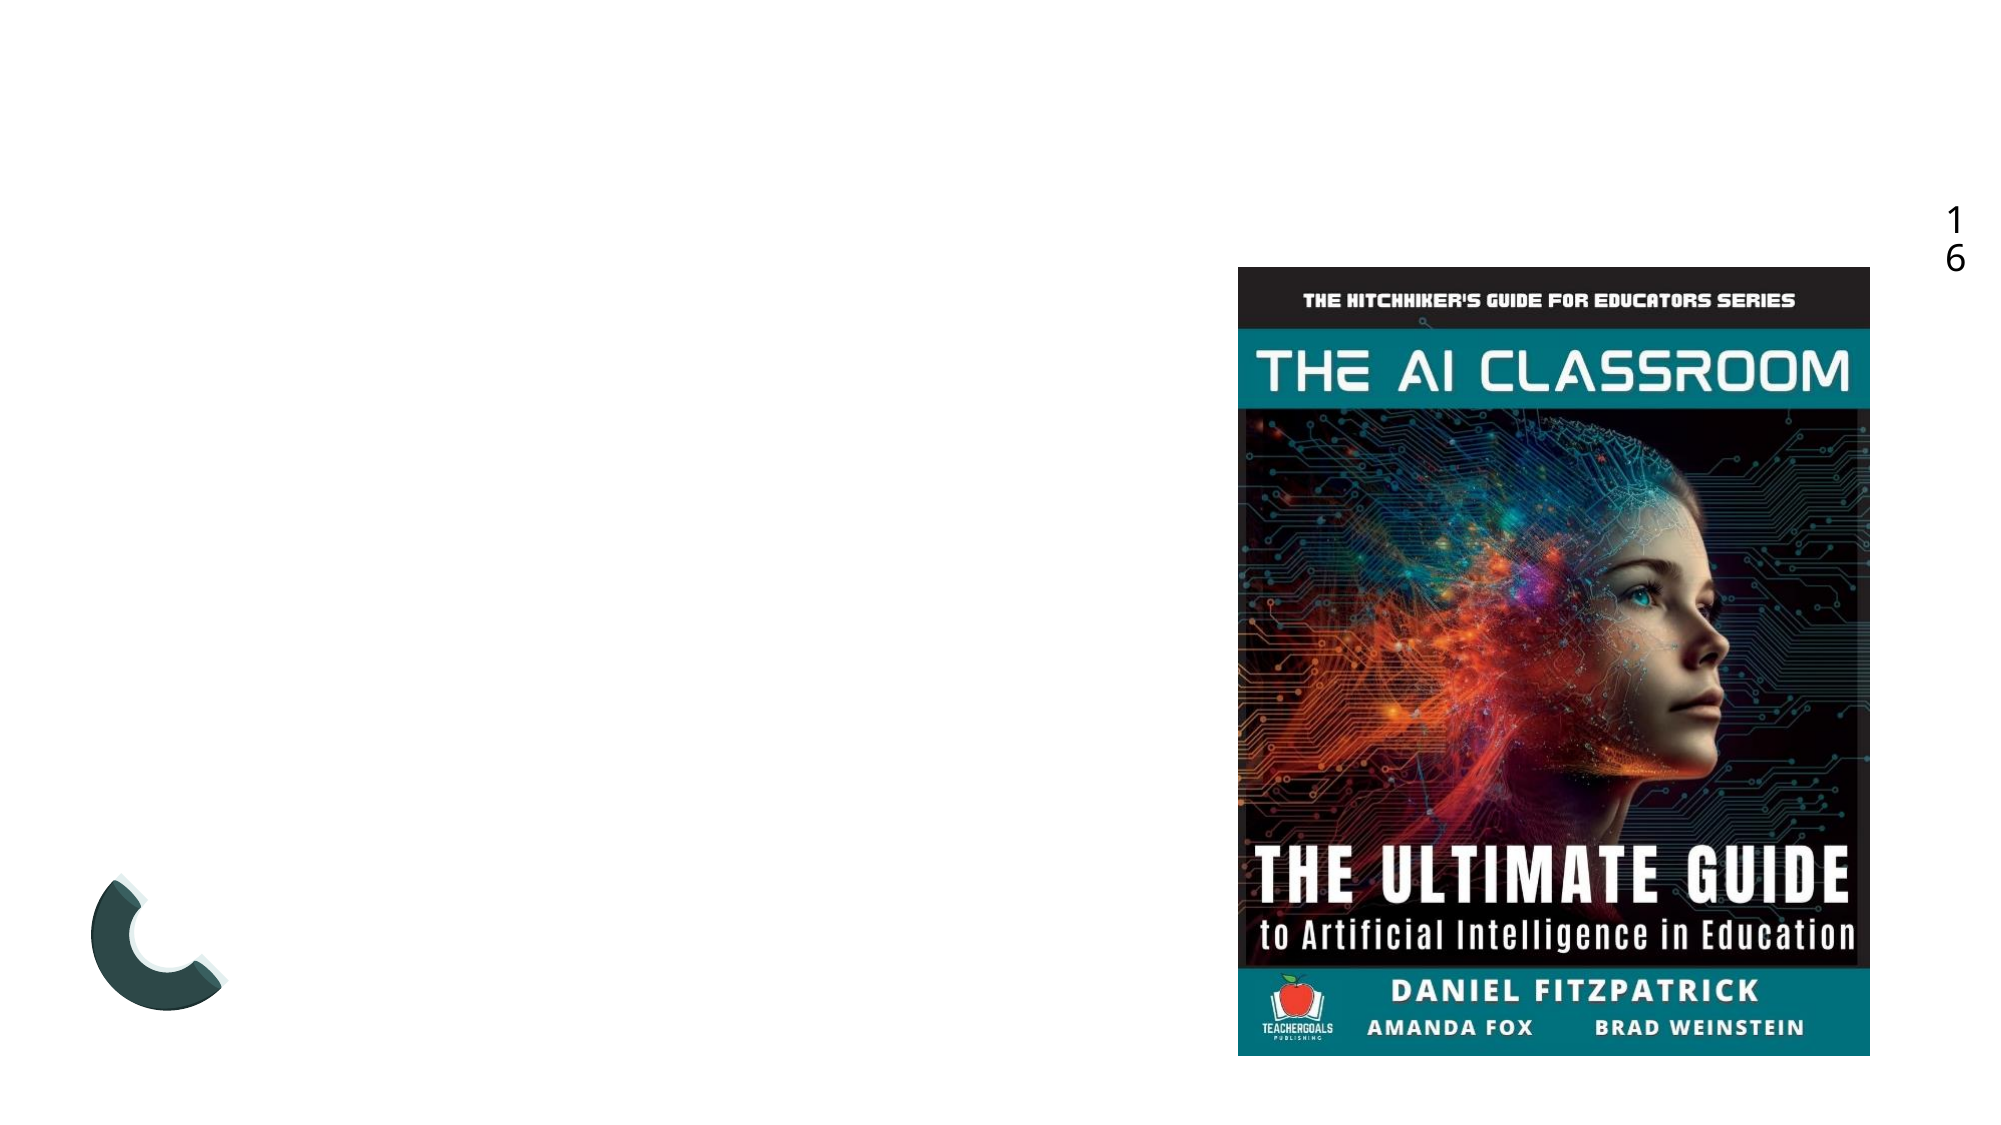

# Prompt Engineering Framework
Prompt: Introduce the question with a prompt
Role: Give it a role or voice
Explicit: Be explicit in your instructions
Parameters: Set the parameters of the answer